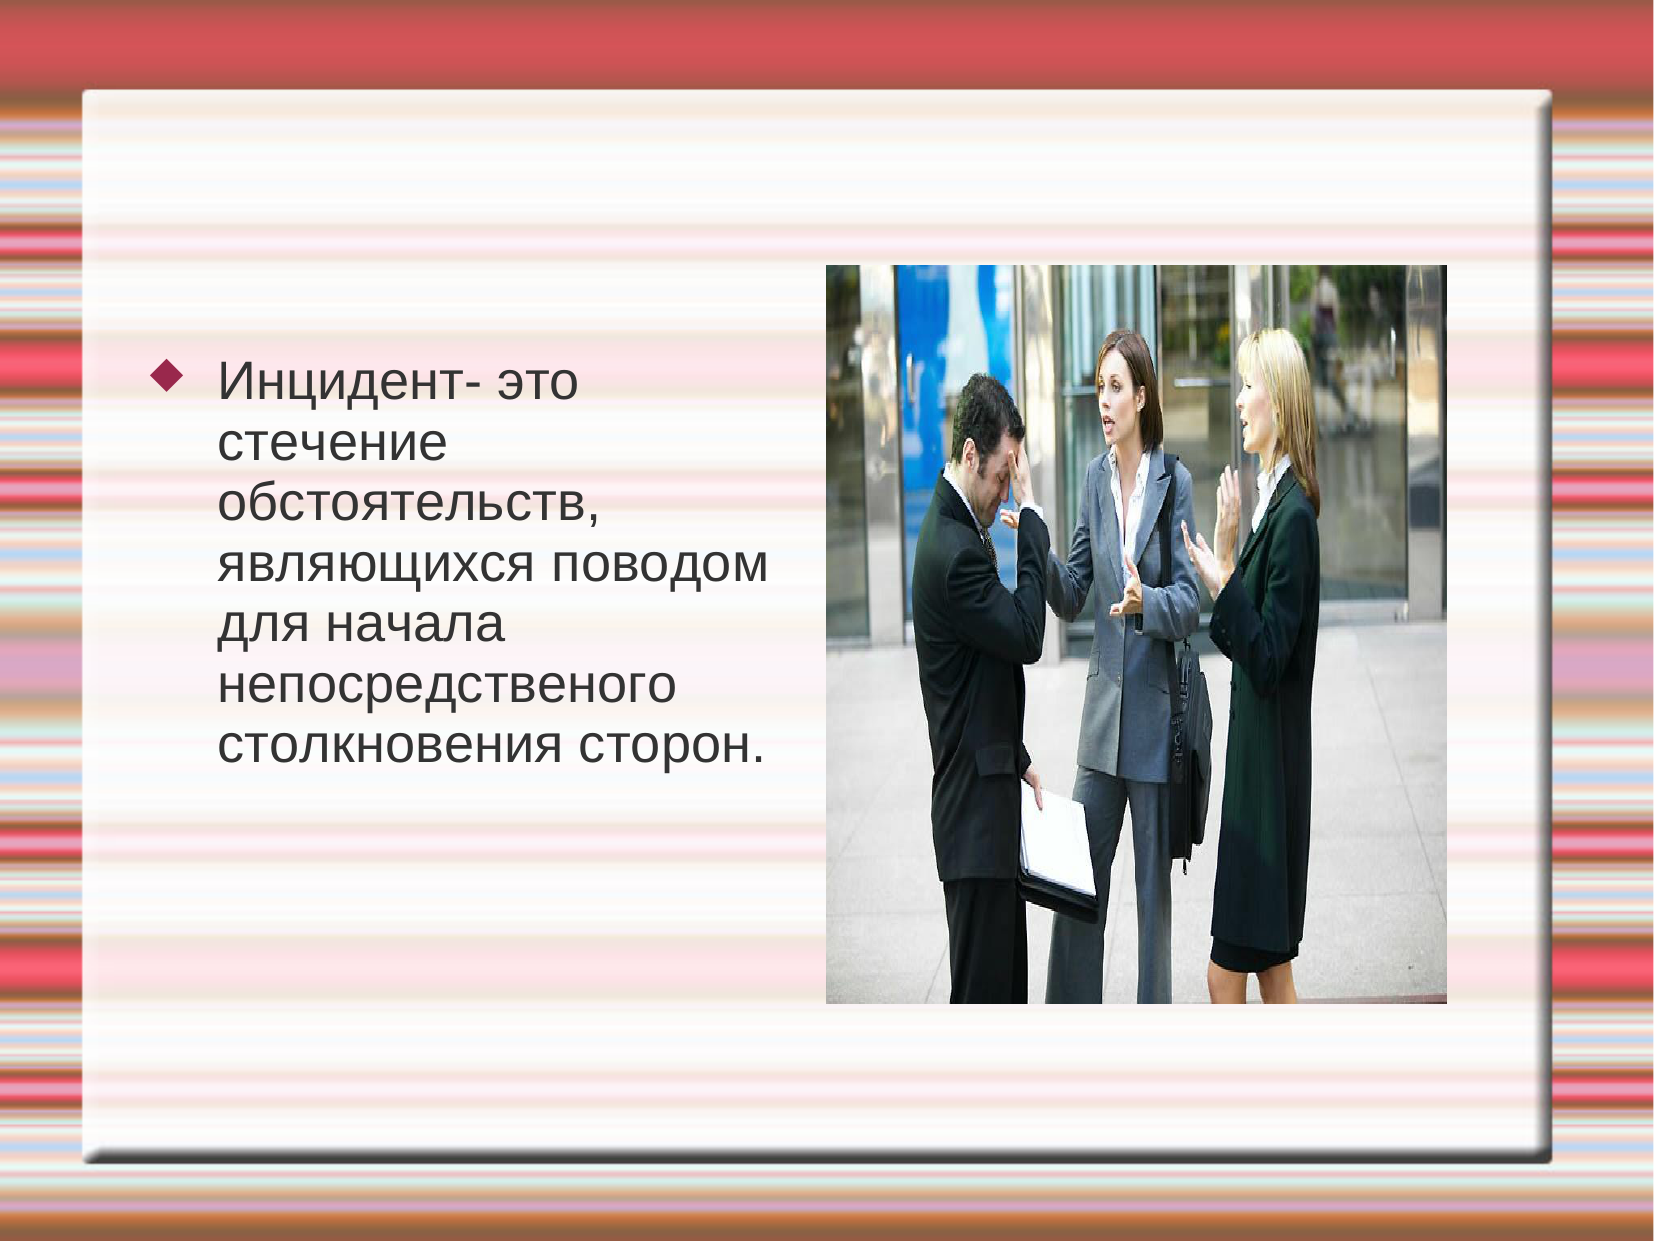

#
Инцидент- это стечение обстоятельств, являющихся поводом для начала непосредственого столкновения сторон.